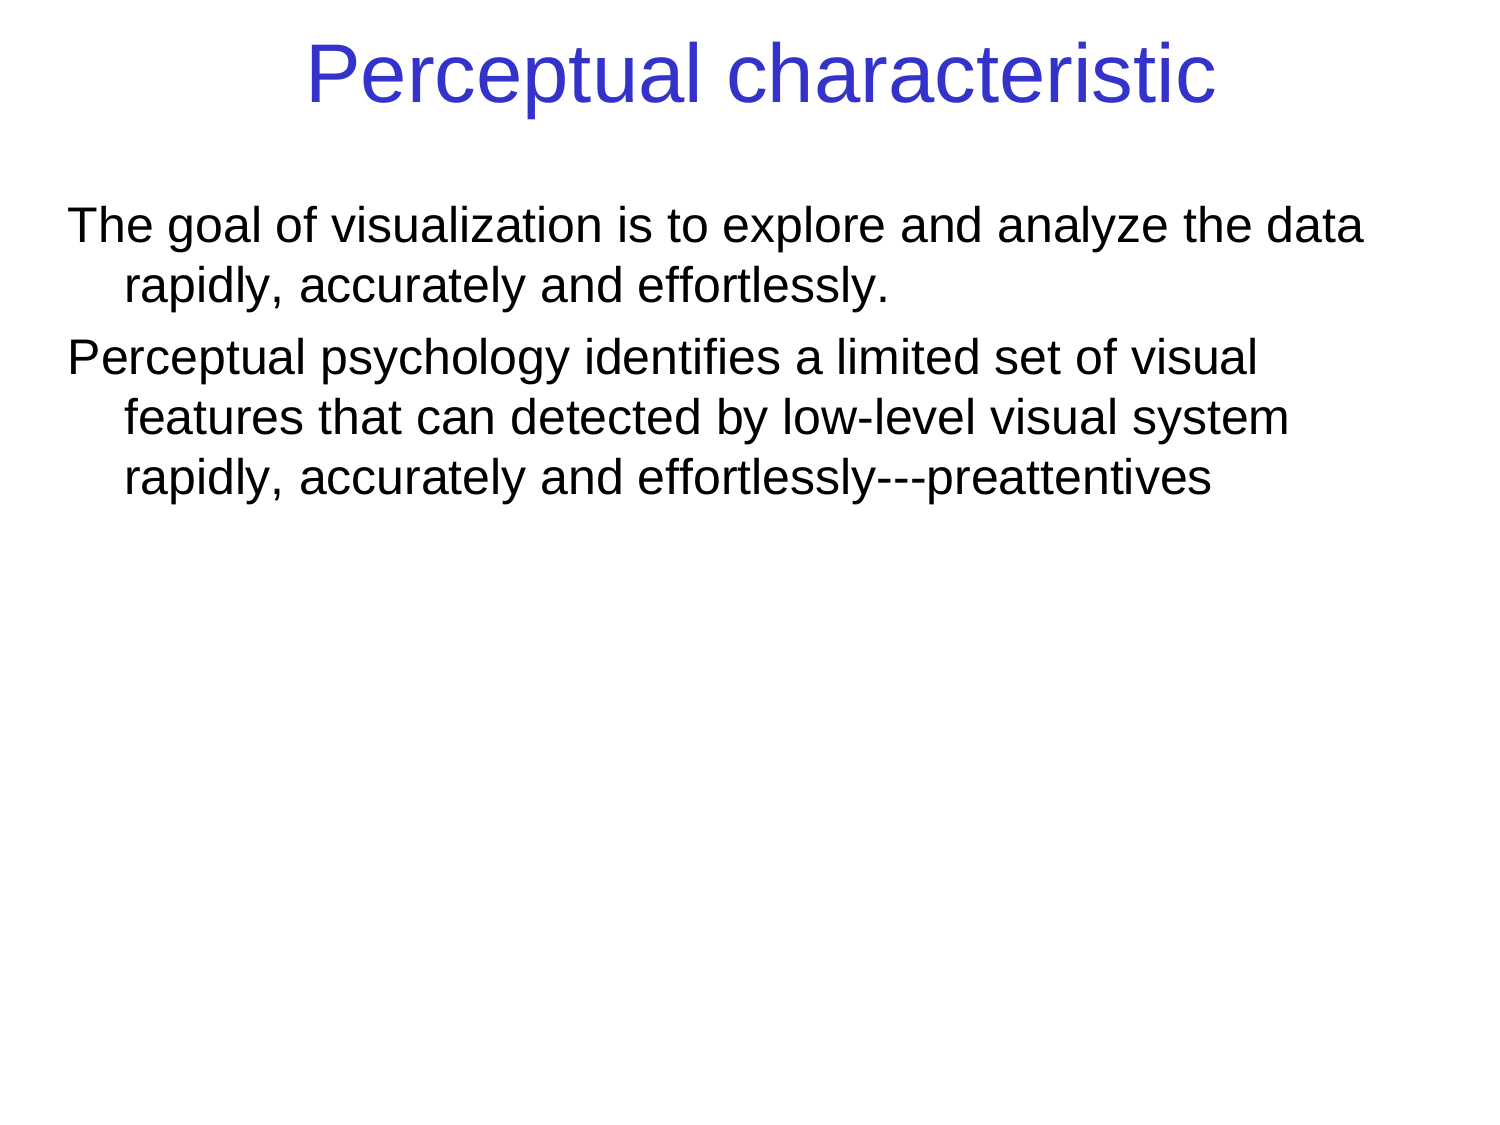

# Perceptual characteristic
The goal of visualization is to explore and analyze the data rapidly, accurately and effortlessly.
Perceptual psychology identifies a limited set of visual features that can detected by low-level visual system rapidly, accurately and effortlessly---preattentives